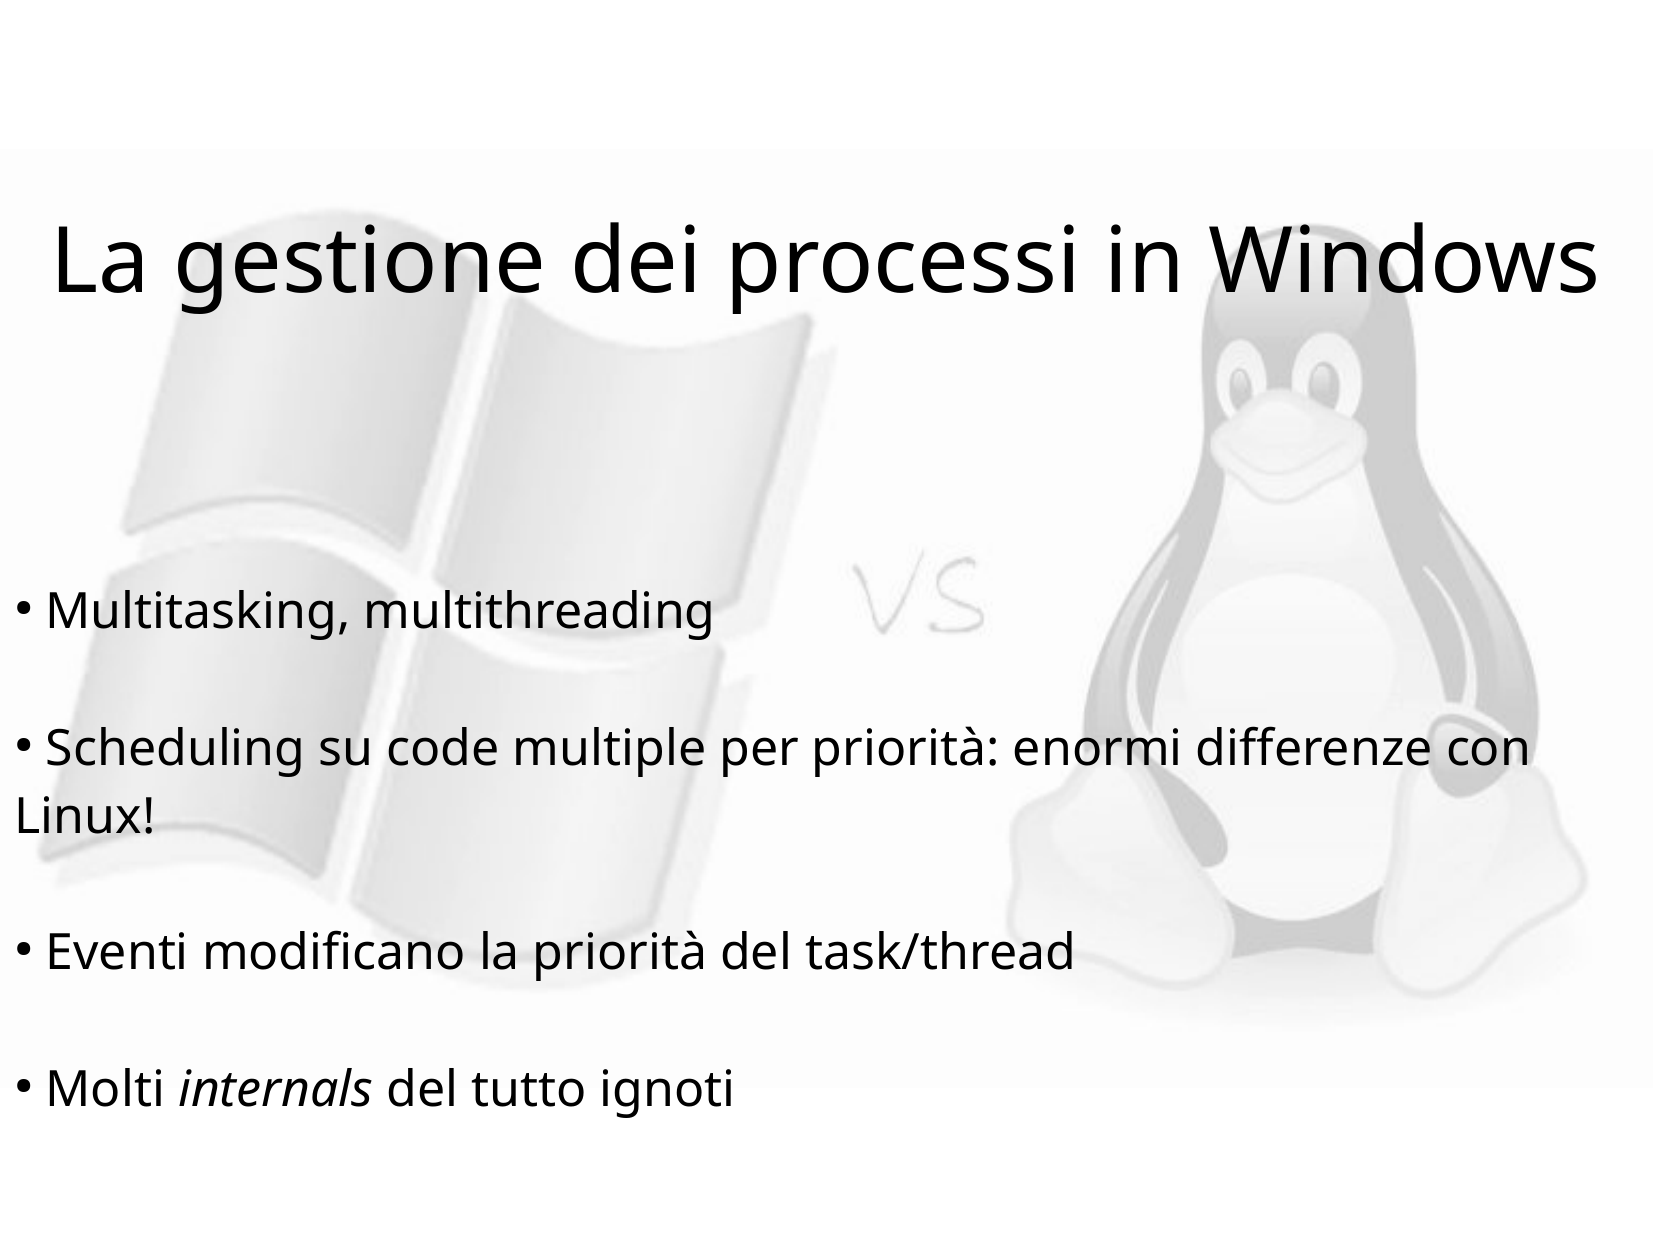

La gestione dei processi in Windows
 Multitasking, multithreading
 Scheduling su code multiple per priorità: enormi differenze con Linux!
 Eventi modificano la priorità del task/thread
 Molti internals del tutto ignoti